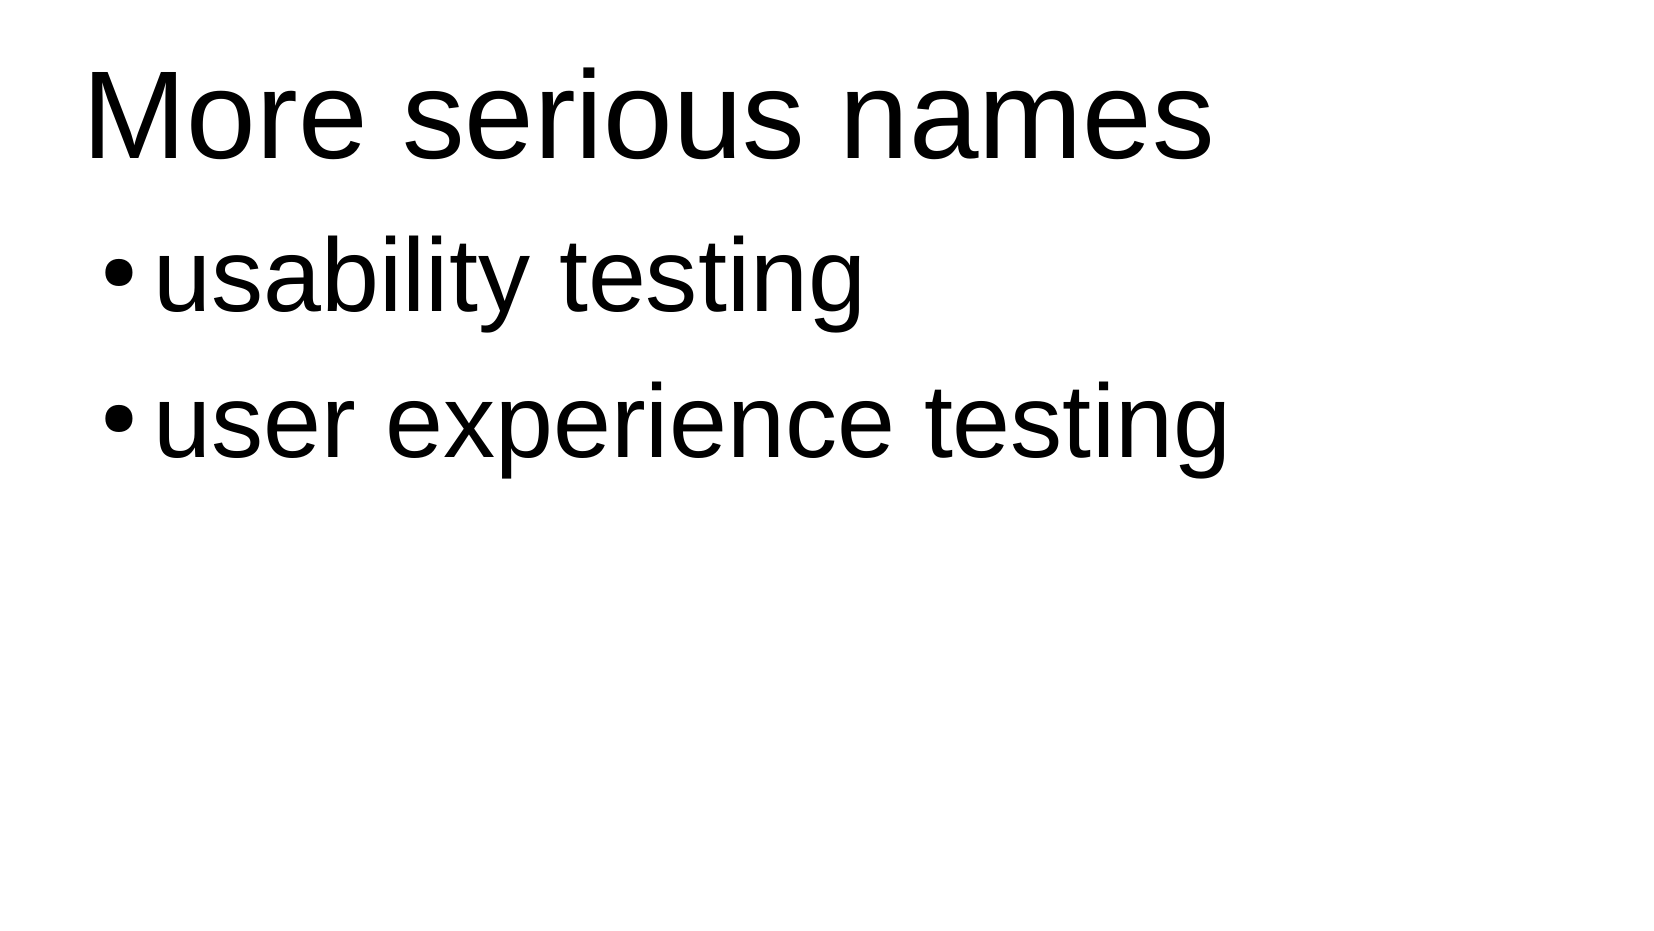

# More serious names
usability testing
user experience testing